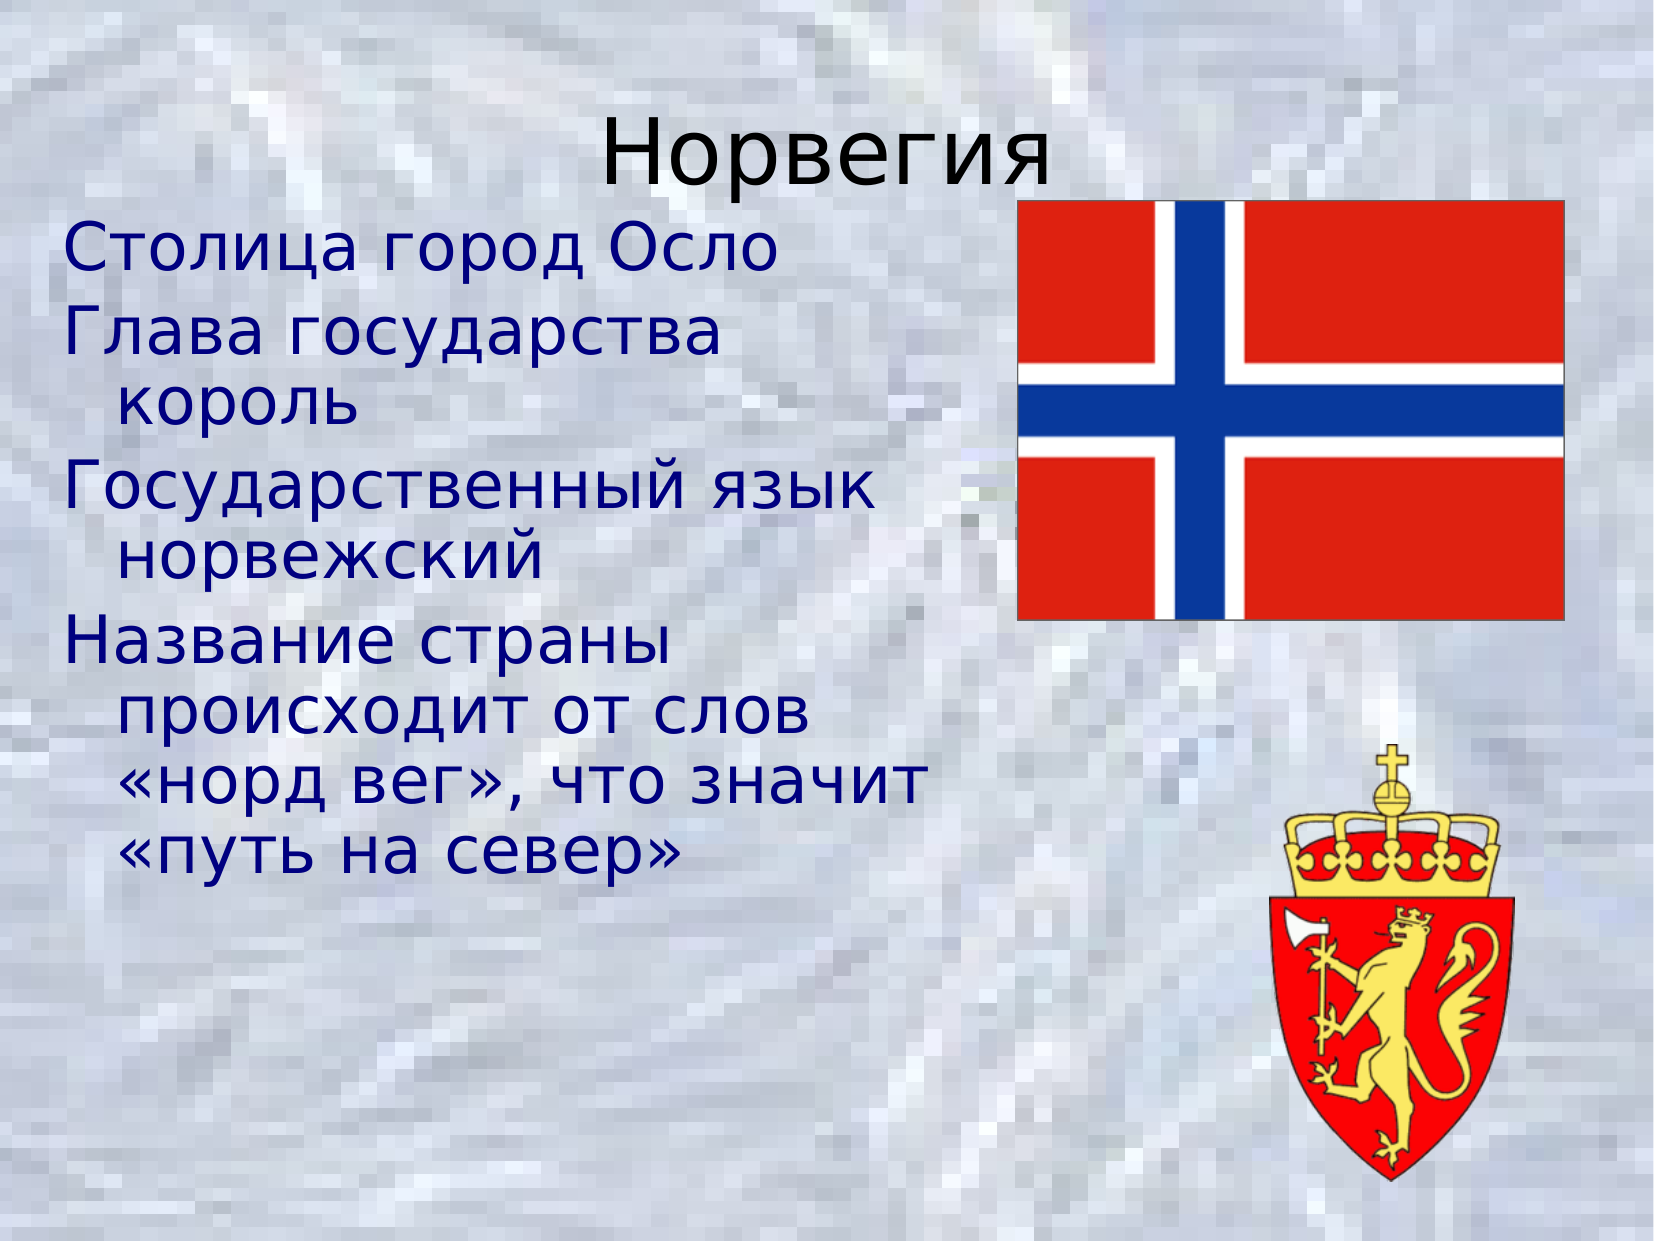

# Норвегия
Столица город Осло
Глава государства король
Государственный язык норвежский
Название страны происходит от слов «норд вег», что значит «путь на север»